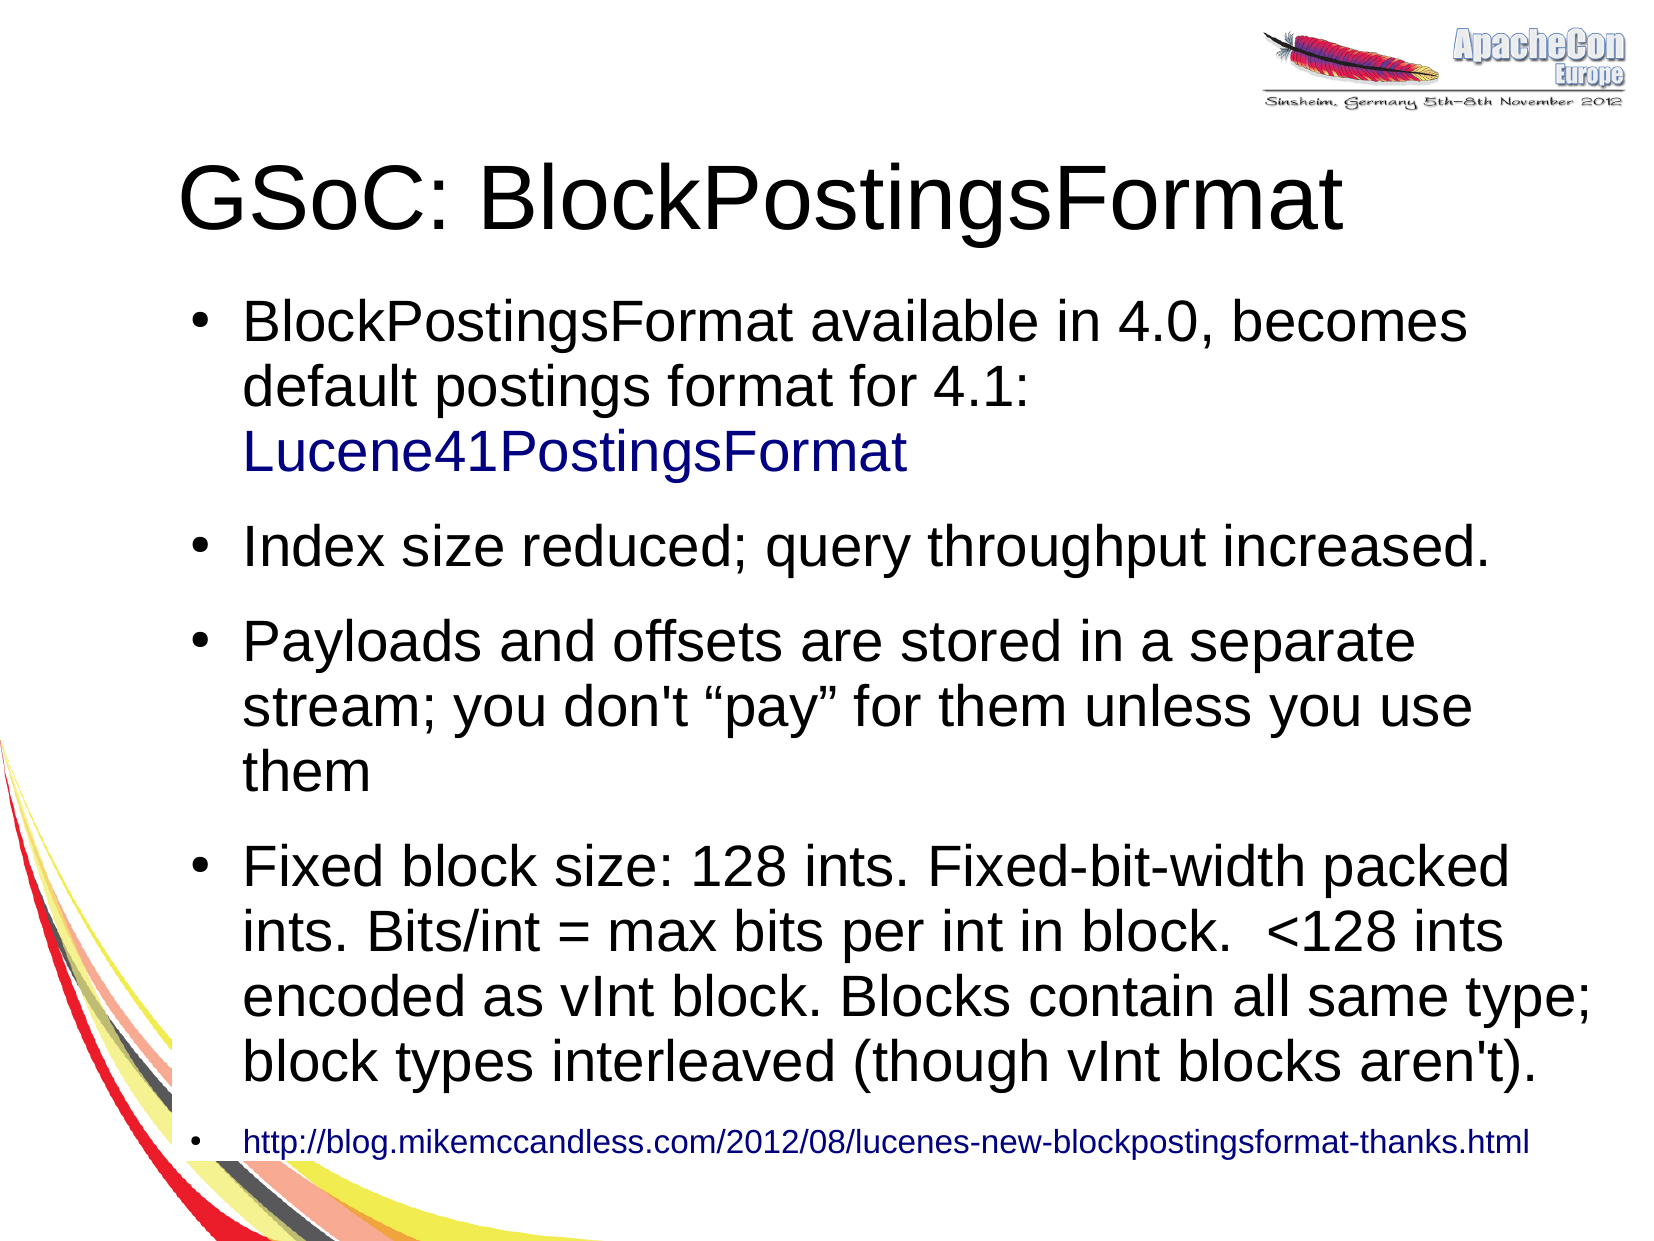

# GSoC: BlockPostingsFormat
BlockPostingsFormat available in 4.0, becomes default postings format for 4.1: Lucene41PostingsFormat
Index size reduced; query throughput increased.
Payloads and offsets are stored in a separate stream; you don't “pay” for them unless you use them
Fixed block size: 128 ints. Fixed-bit-width packed ints. Bits/int = max bits per int in block. <128 ints encoded as vInt block. Blocks contain all same type; block types interleaved (though vInt blocks aren't).
http://blog.mikemccandless.com/2012/08/lucenes-new-blockpostingsformat-thanks.html